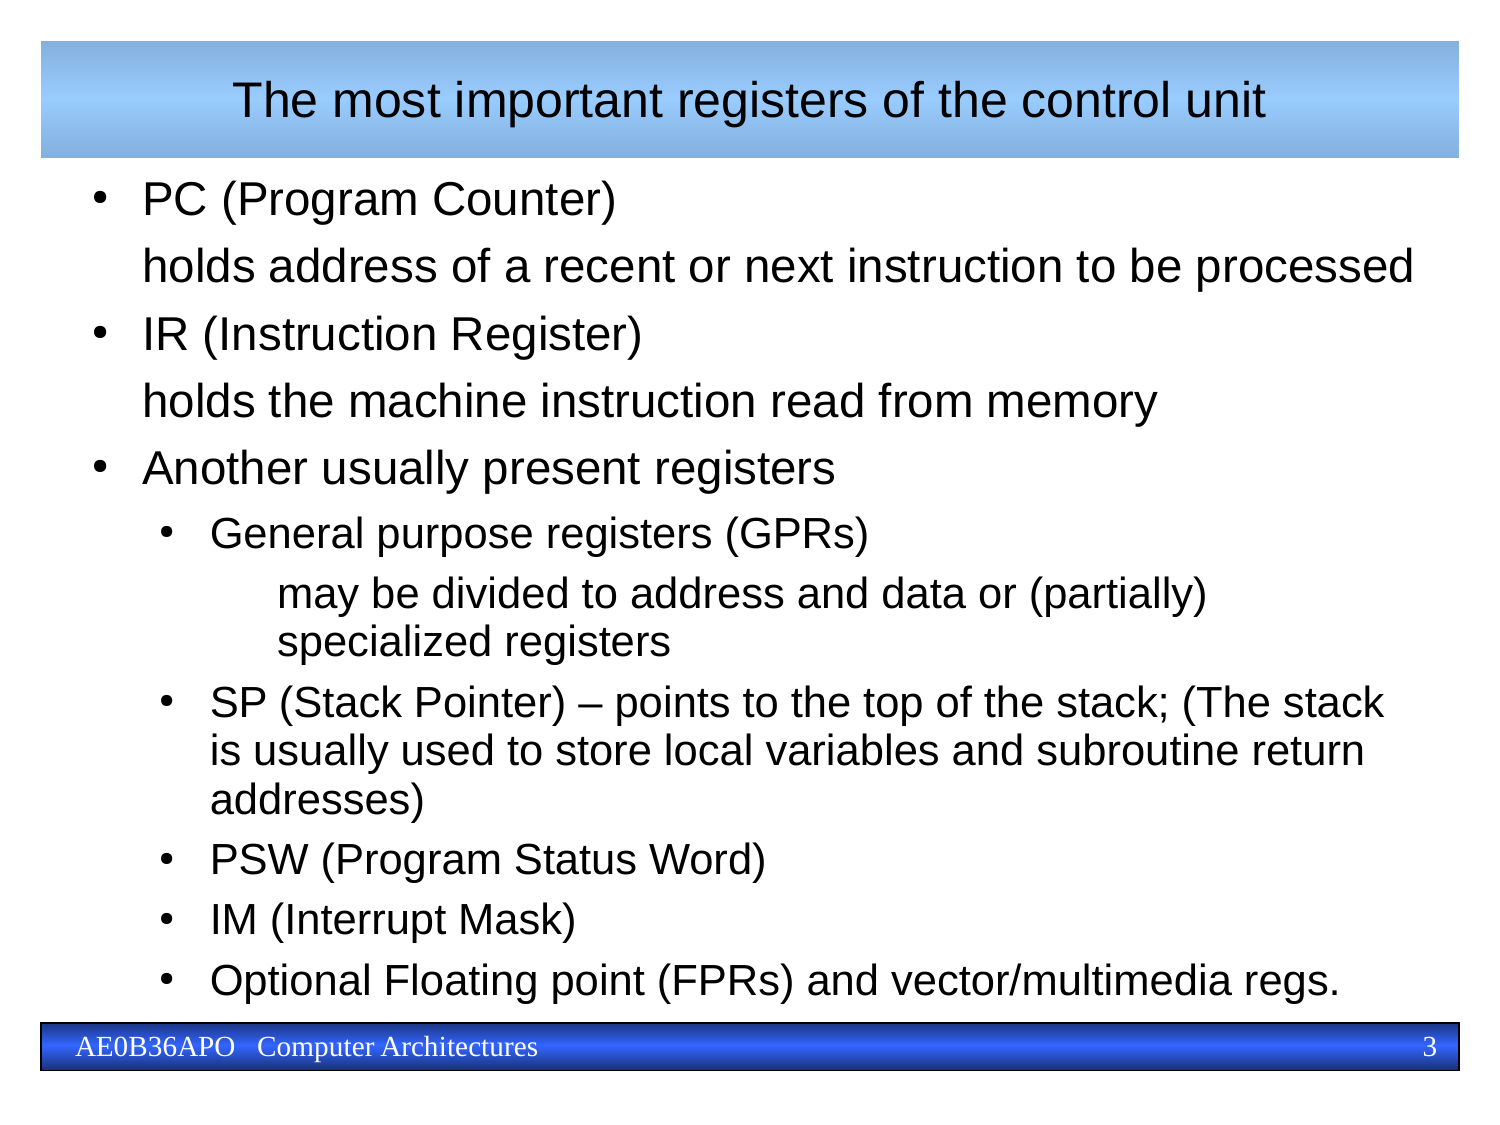

# The most important registers of the control unit
PC (Program Counter)
holds address of a recent or next instruction to be processed
IR (Instruction Register)
holds the machine instruction read from memory
Another usually present registers
General purpose registers (GPRs)
may be divided to address and data or (partially) specialized registers
SP (Stack Pointer) – points to the top of the stack; (The stack is usually used to store local variables and subroutine return addresses)
PSW (Program Status Word)
IM (Interrupt Mask)
Optional Floating point (FPRs) and vector/multimedia regs.
AE0B36APO Computer Architectures
3